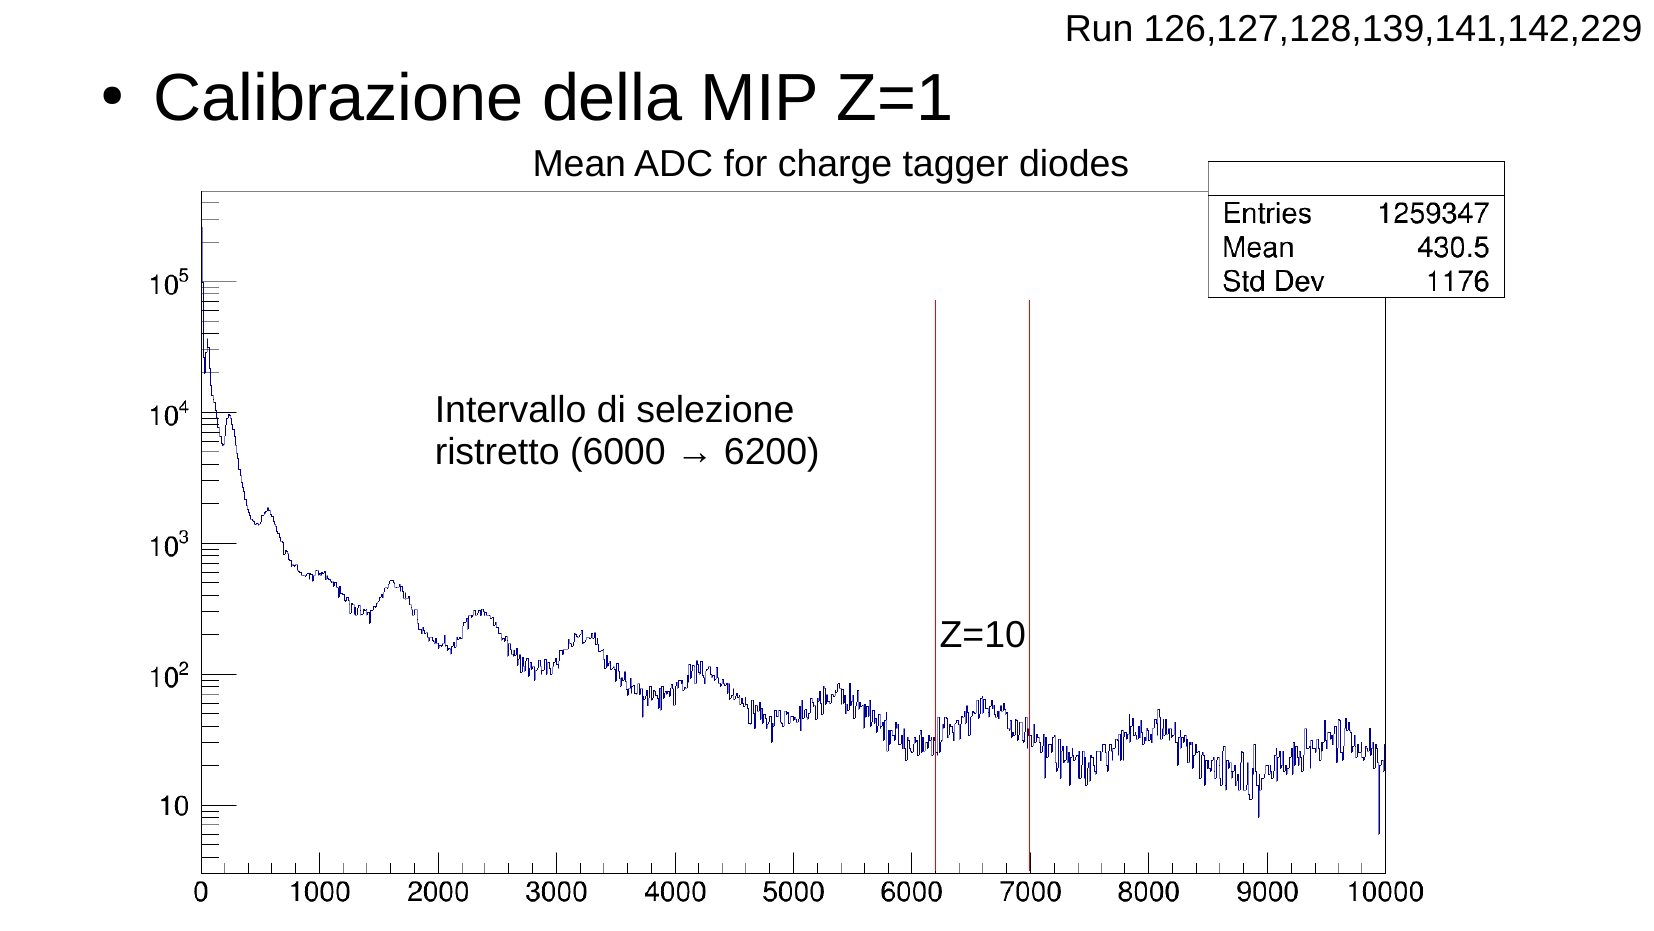

Run 126,127,128,139,141,142,229
# Calibrazione della MIP Z=1
Mean ADC for charge tagger diodes
Z=10
Intervallo di selezione ristretto (6000 → 6200)